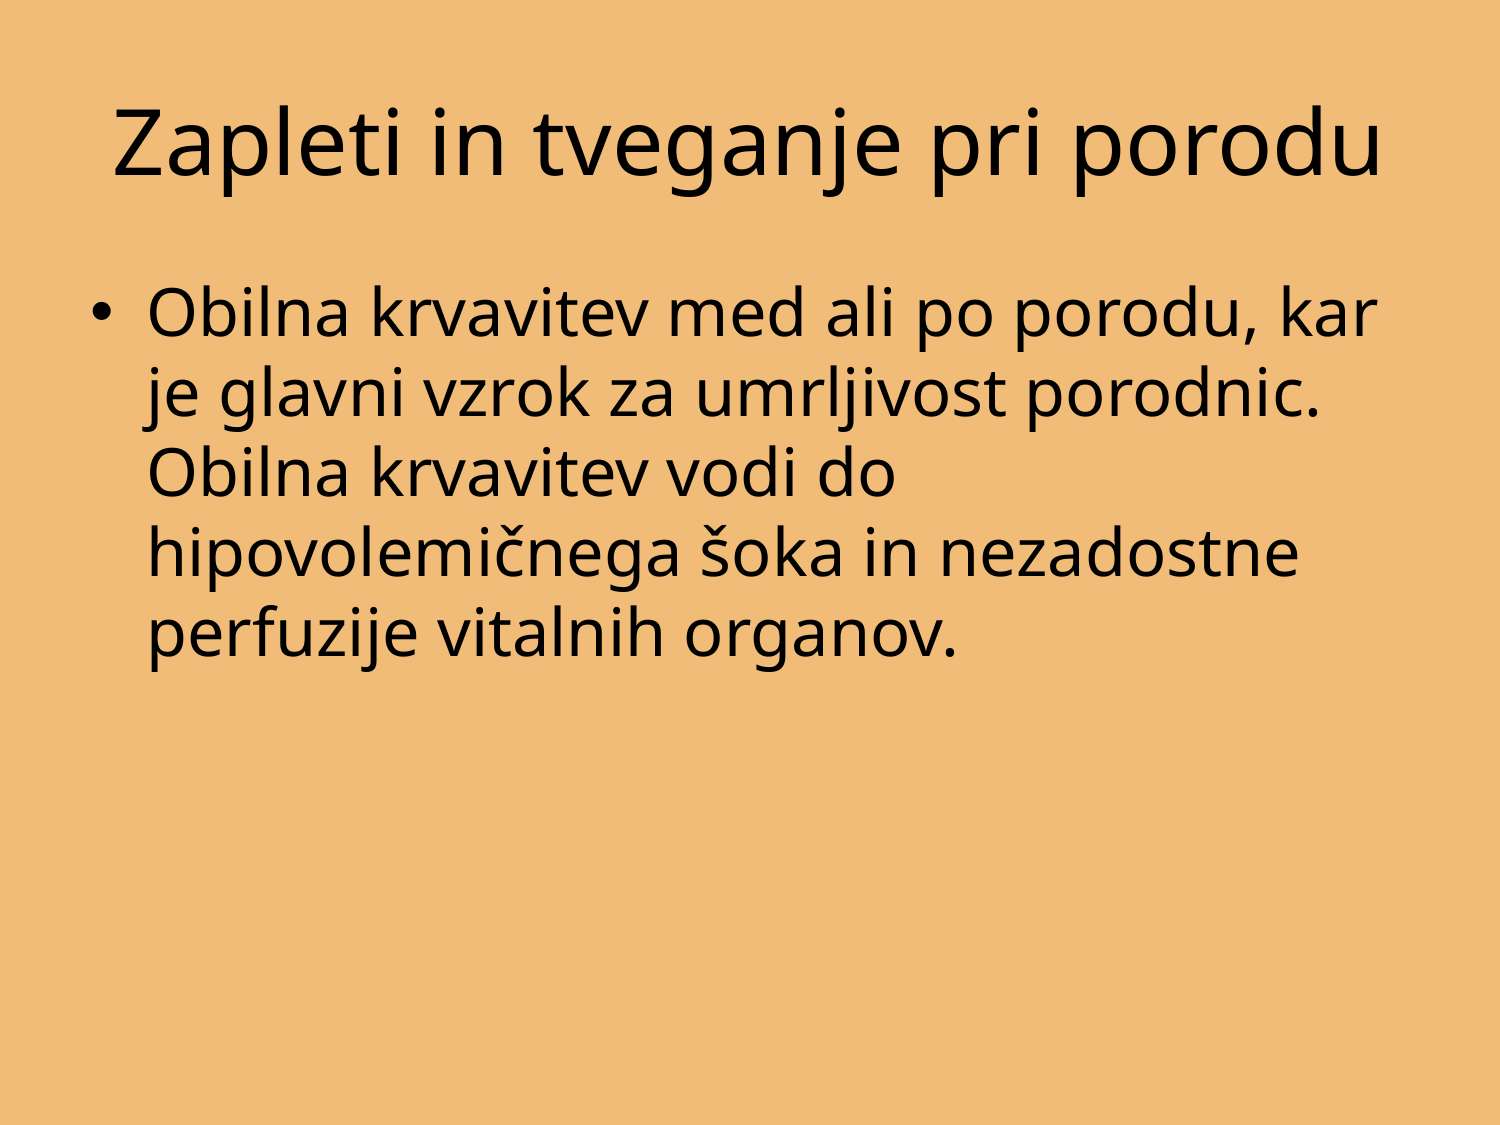

# Zapleti in tveganje pri porodu
Obilna krvavitev med ali po porodu, kar je glavni vzrok za umrljivost porodnic. Obilna krvavitev vodi do hipovolemičnega šoka in nezadostne perfuzije vitalnih organov.